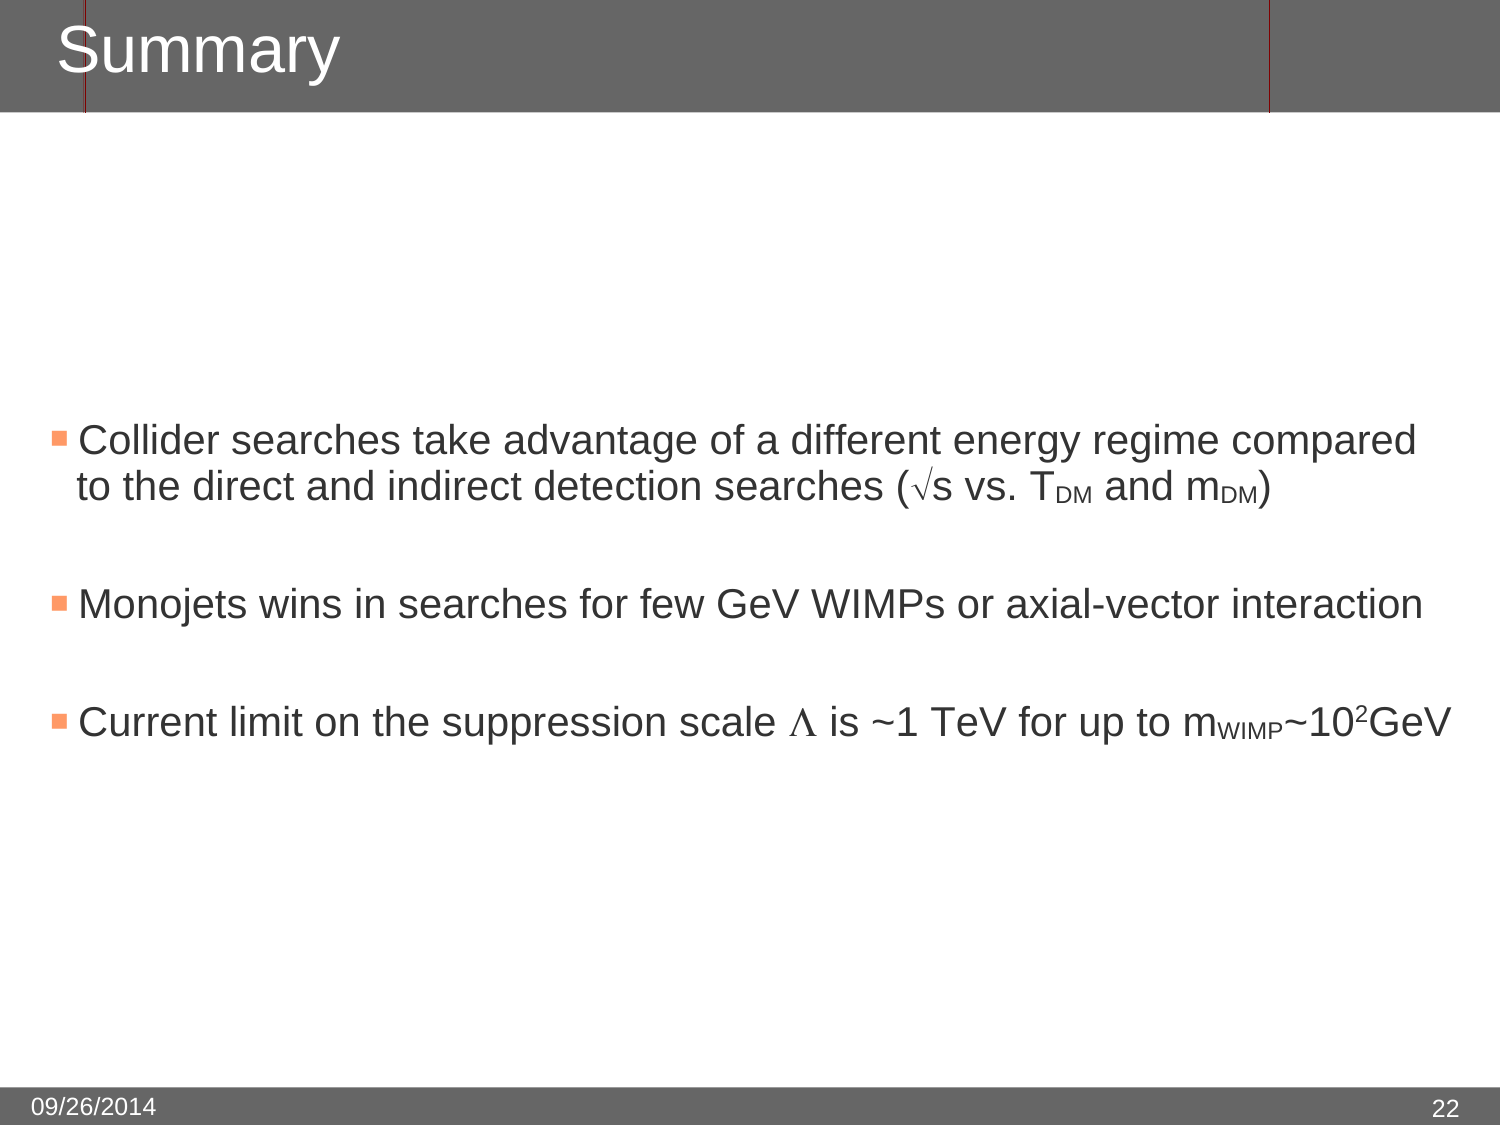

# Summary
 Collider searches take advantage of a different energy regime compared to the direct and indirect detection searches (s vs. TDM and mDM)
 Monojets wins in searches for few GeV WIMPs or axial-vector interaction
 Current limit on the suppression scale L is ~1 TeV for up to mWIMP~102GeV